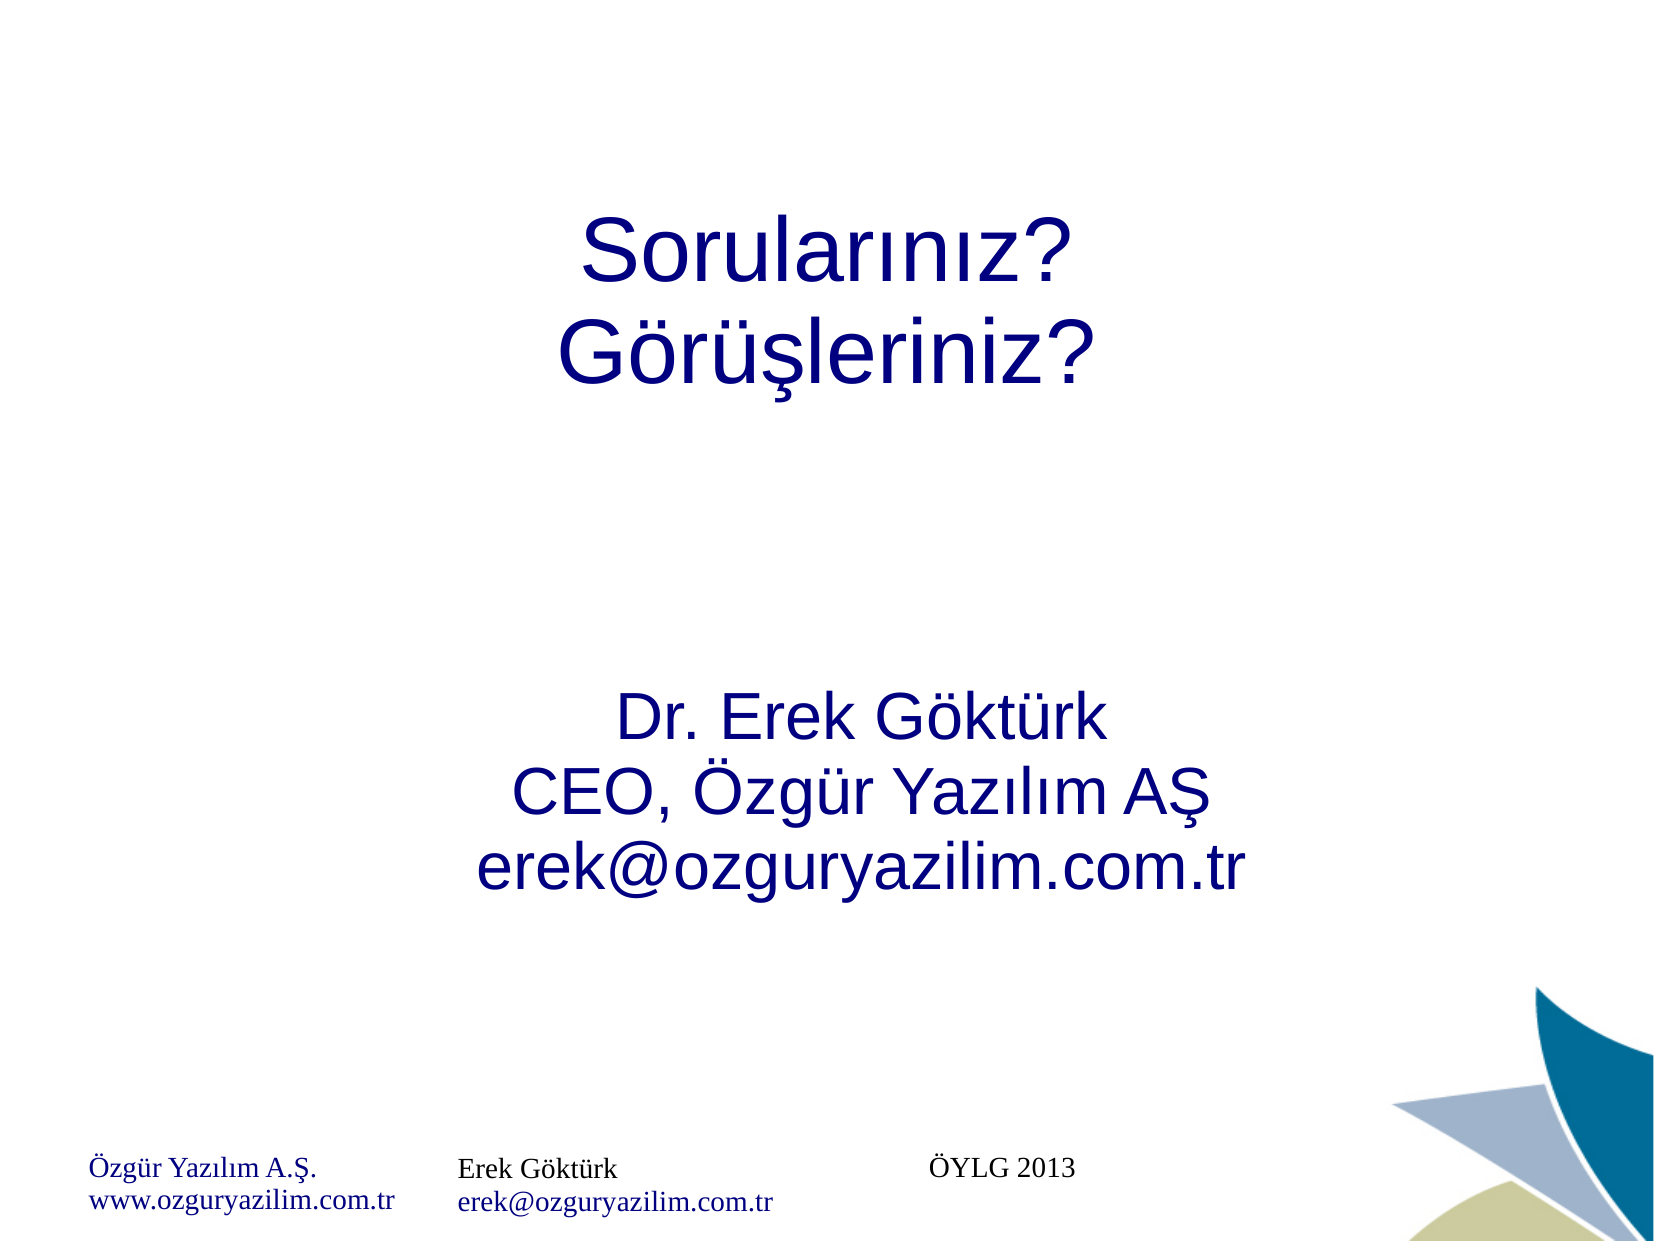

# Sorularınız? Görüşleriniz?
Dr. Erek Göktürk
CEO, Özgür Yazılım AŞ
erek@ozguryazilim.com.tr